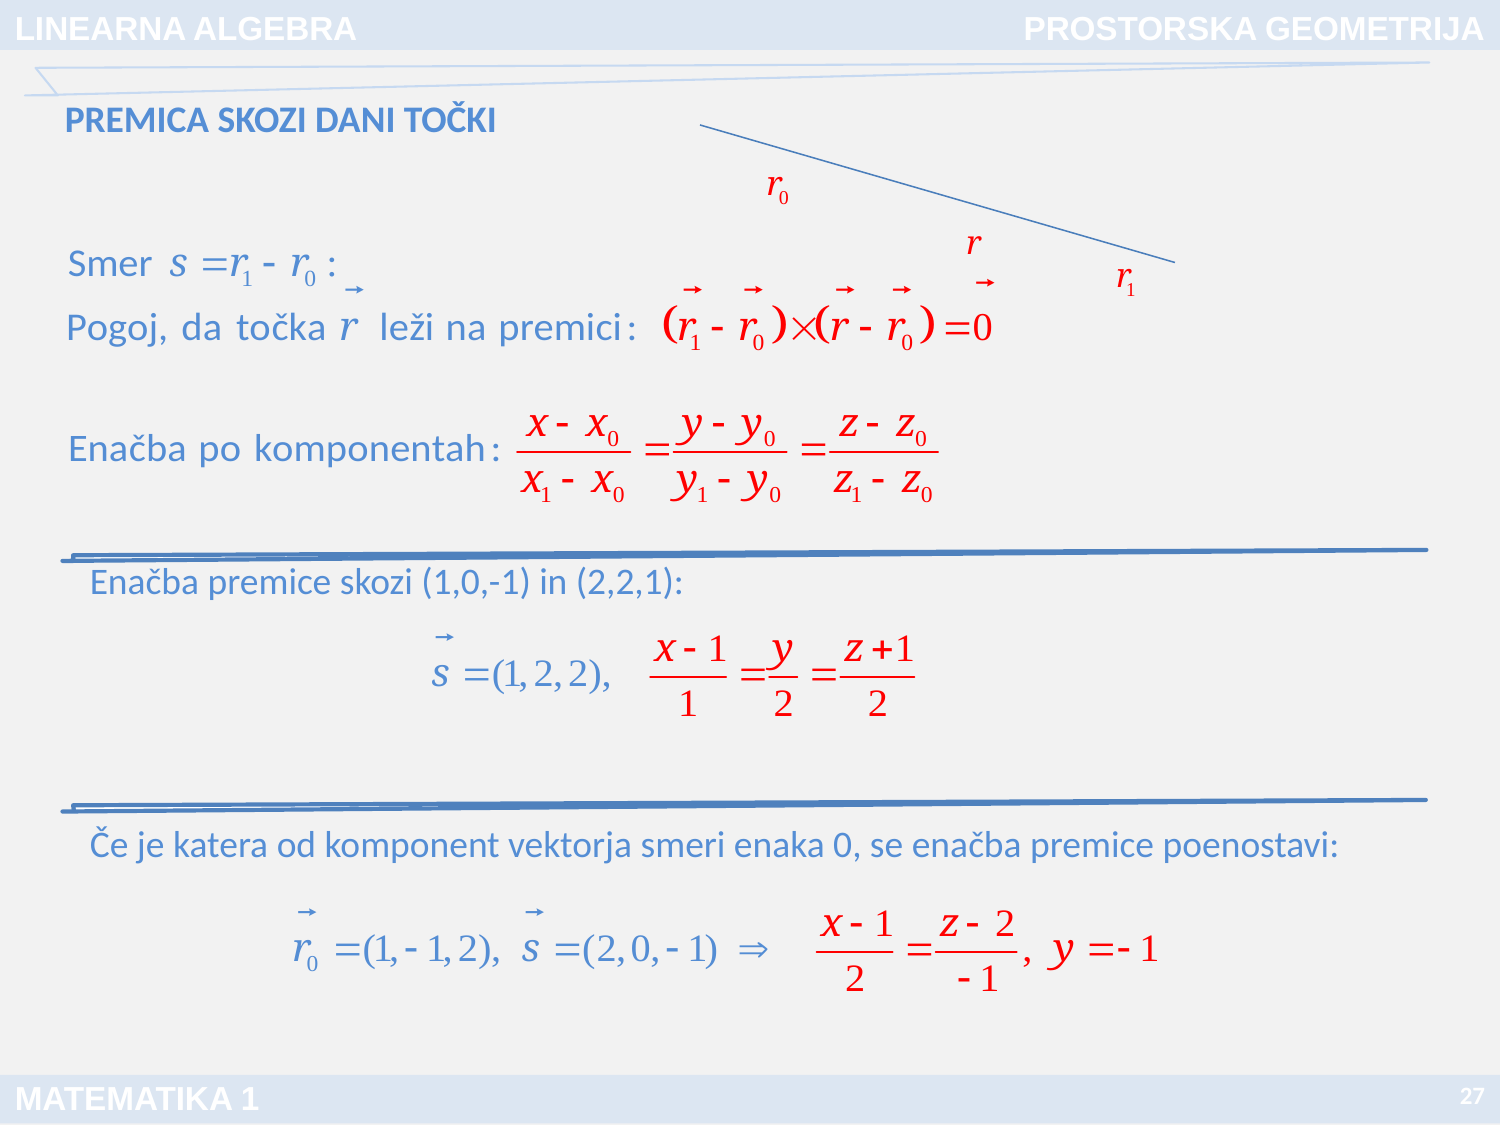

LINEARNA ALGEBRA
PROSTORSKA GEOMETRIJA
PREMICA SKOZI DANI TOČKI
Enačba premice skozi (1,0,-1) in (2,2,1):
Če je katera od komponent vektorja smeri enaka 0, se enačba premice poenostavi:
MATEMATIKA 1